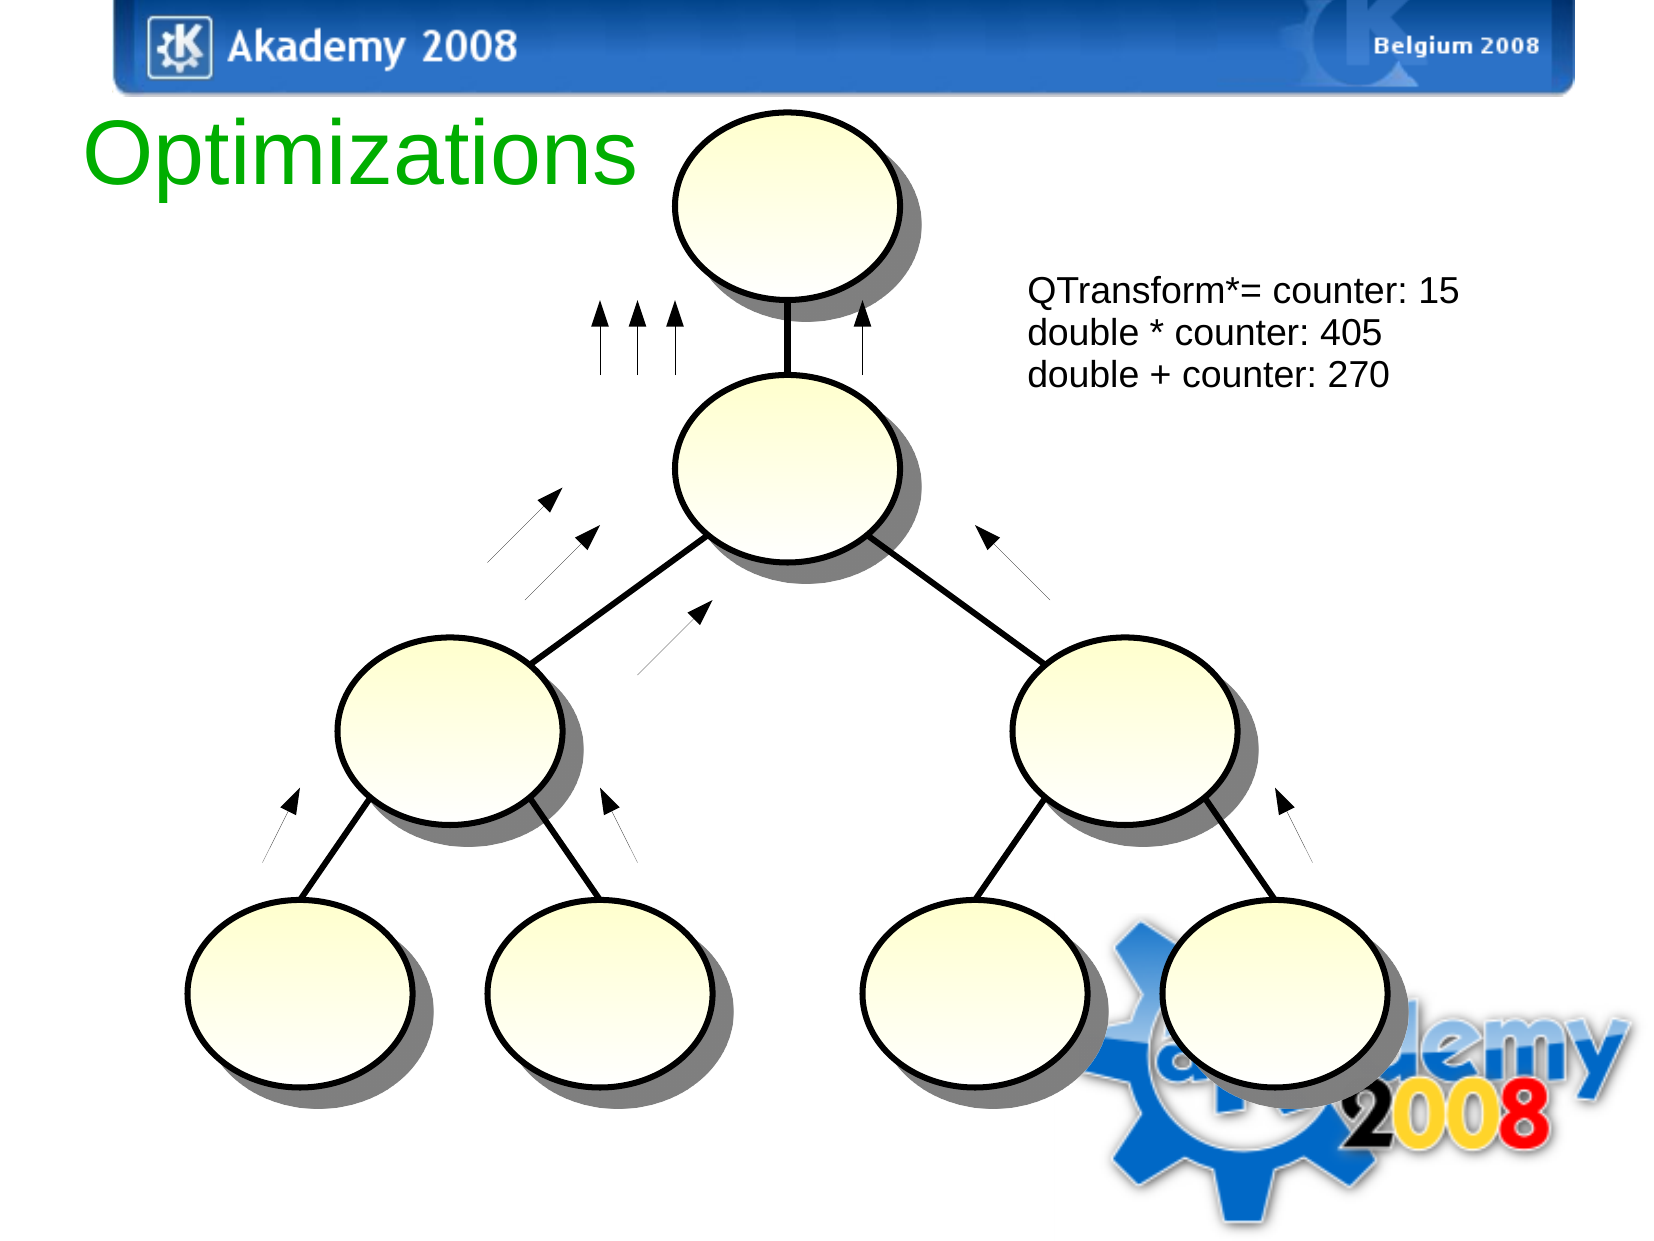

# Optimizations
QTransform*= counter: 15
double * counter: 405
double + counter: 270